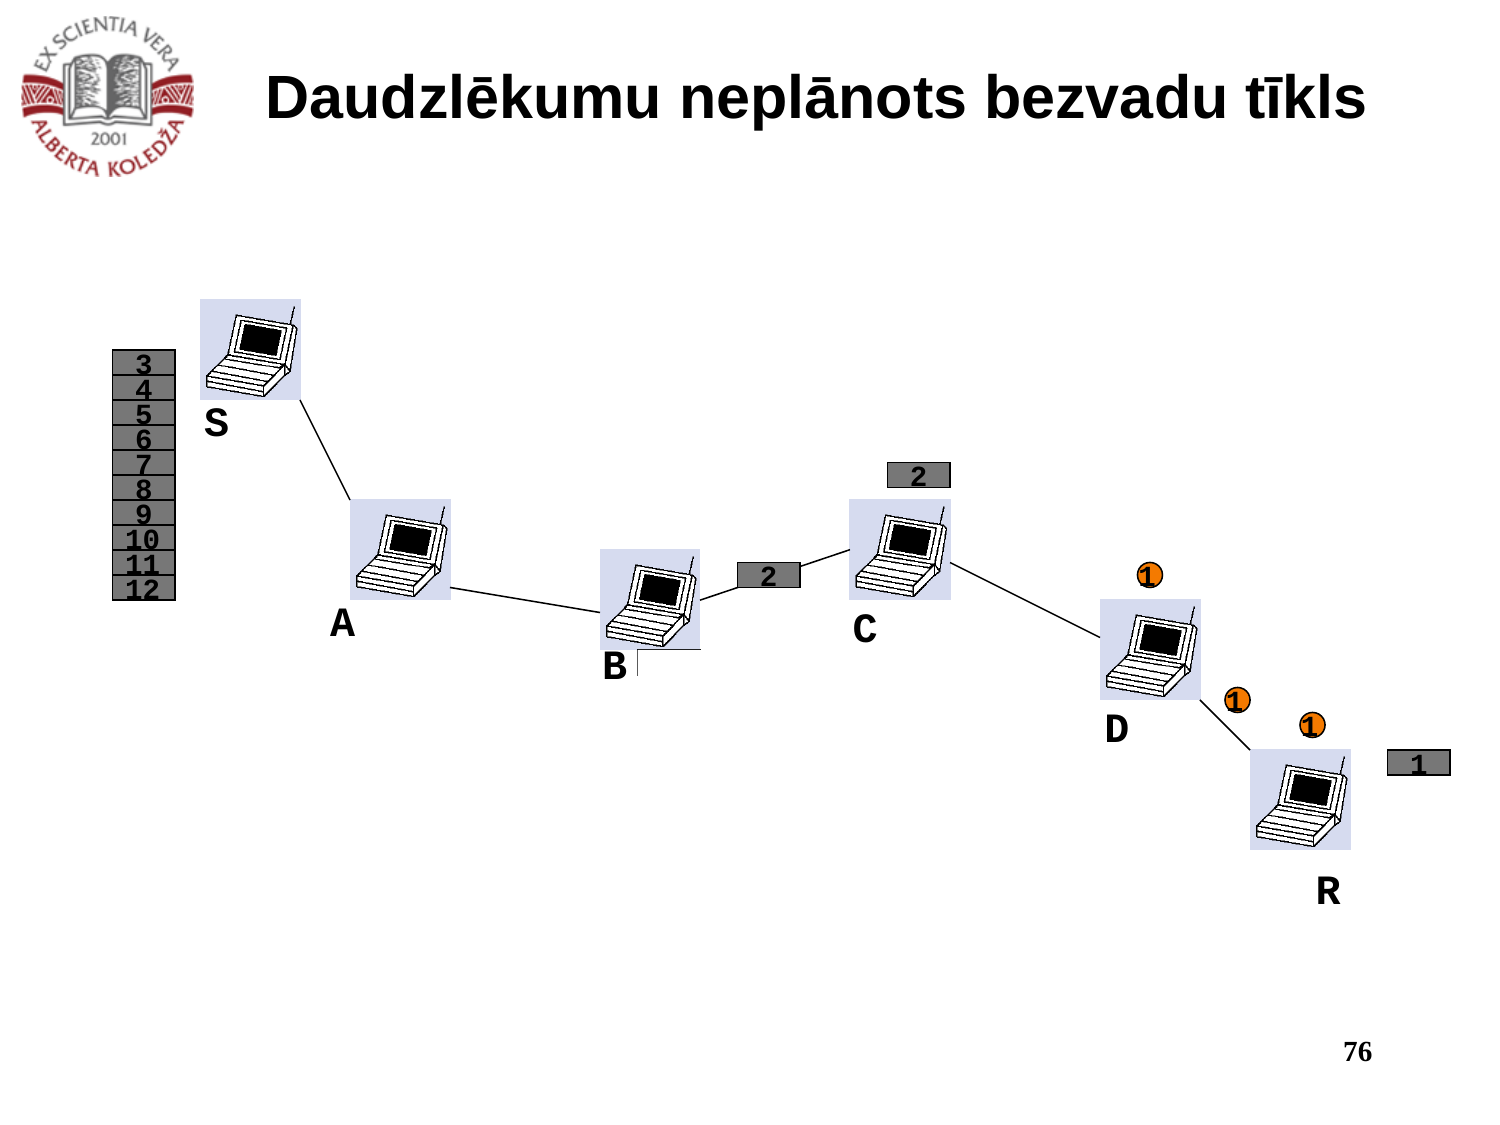

# Daudzlēkumu neplānots bezvadu tīkls
3
4
S
5
6
7
2
8
9
10
11
2
1
12
A
C
B
2
1
D
1
1
R